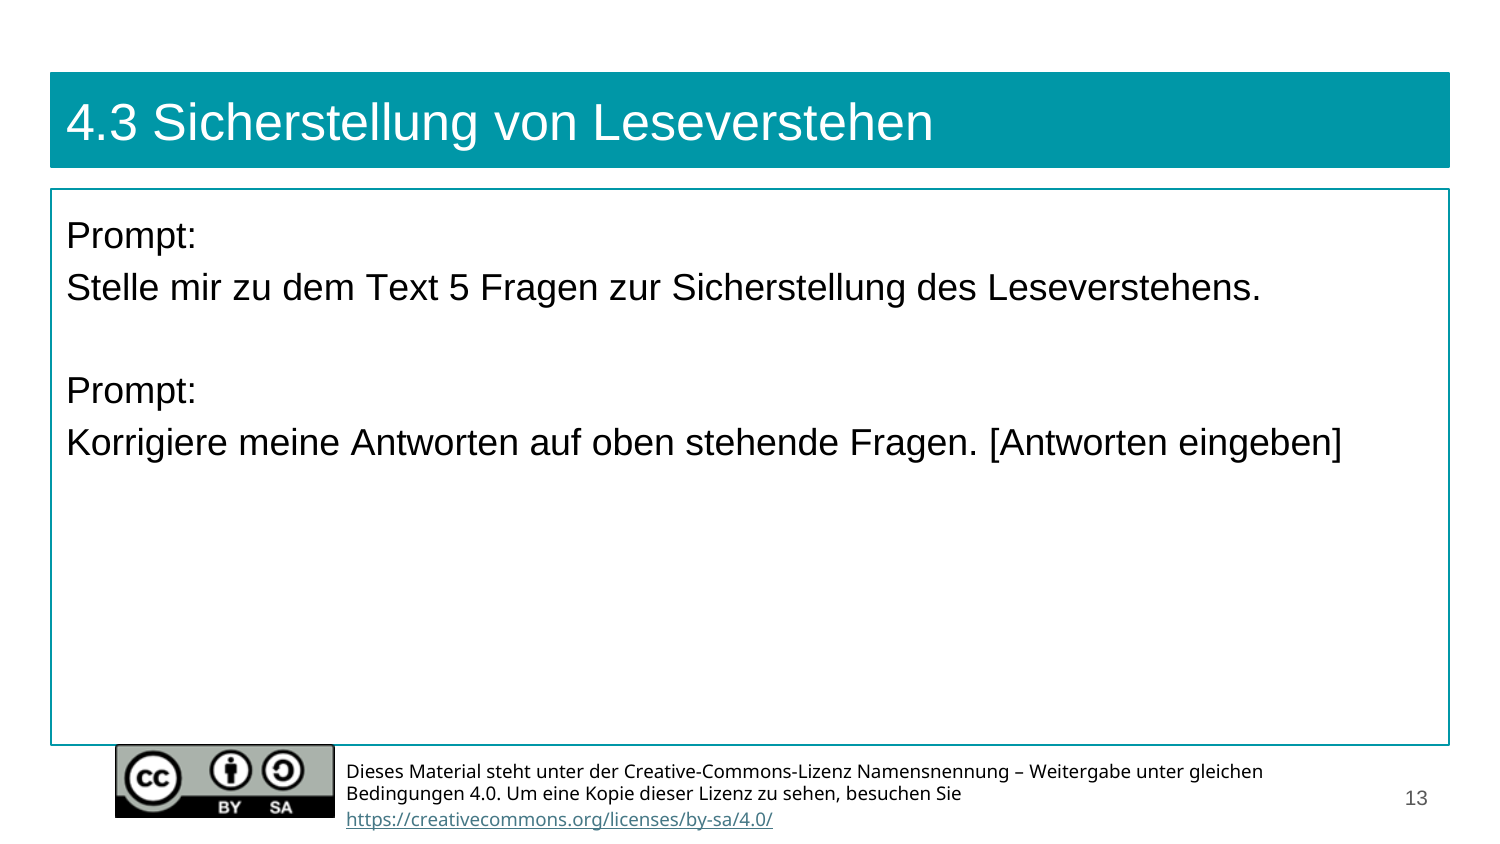

# 4.3 Sicherstellung von Leseverstehen
Prompt:
Stelle mir zu dem Text 5 Fragen zur Sicherstellung des Leseverstehens.
Prompt:
Korrigiere meine Antworten auf oben stehende Fragen. [Antworten eingeben]
Dieses Material steht unter der Creative-Commons-Lizenz Namensnennung – Weitergabe unter gleichen Bedingungen 4.0. Um eine Kopie dieser Lizenz zu sehen, besuchen Siehttps://creativecommons.org/licenses/by-sa/4.0/